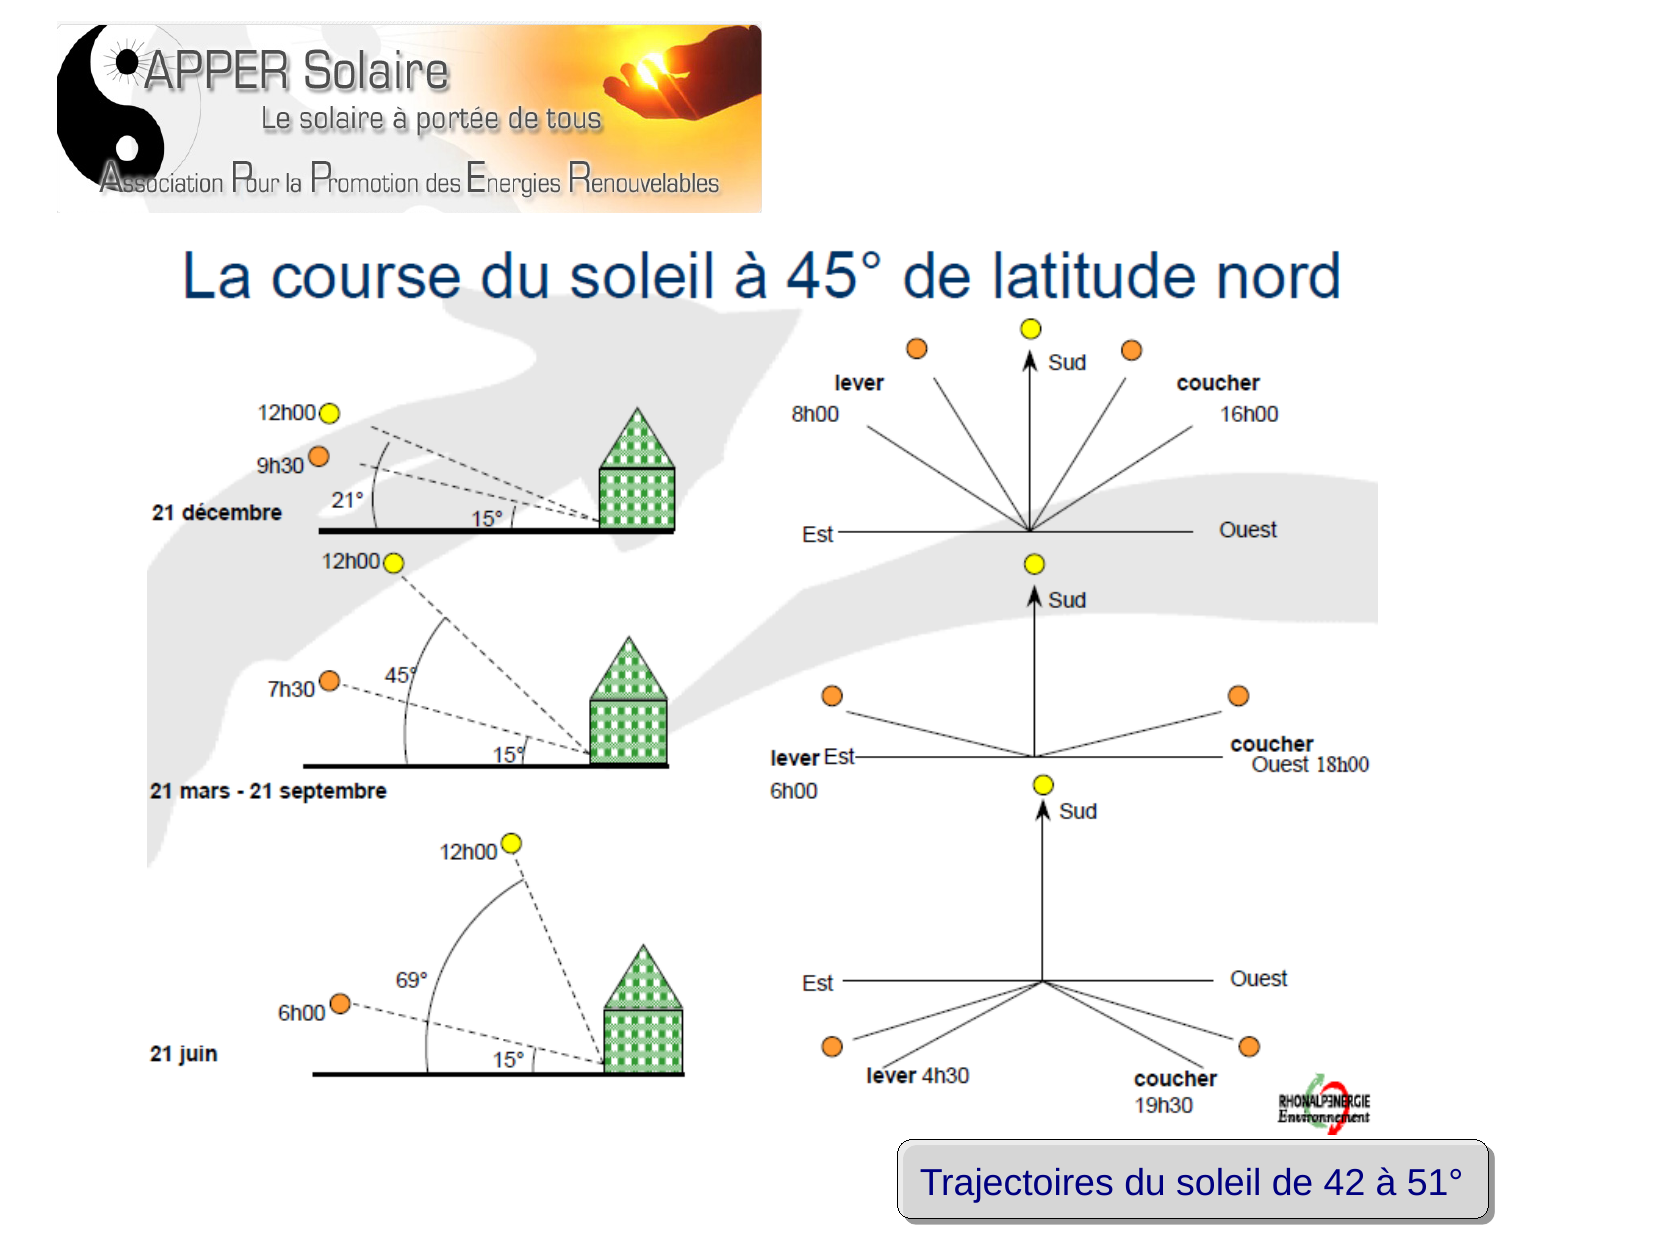

#
Trajectoires du soleil de 42 à 51°